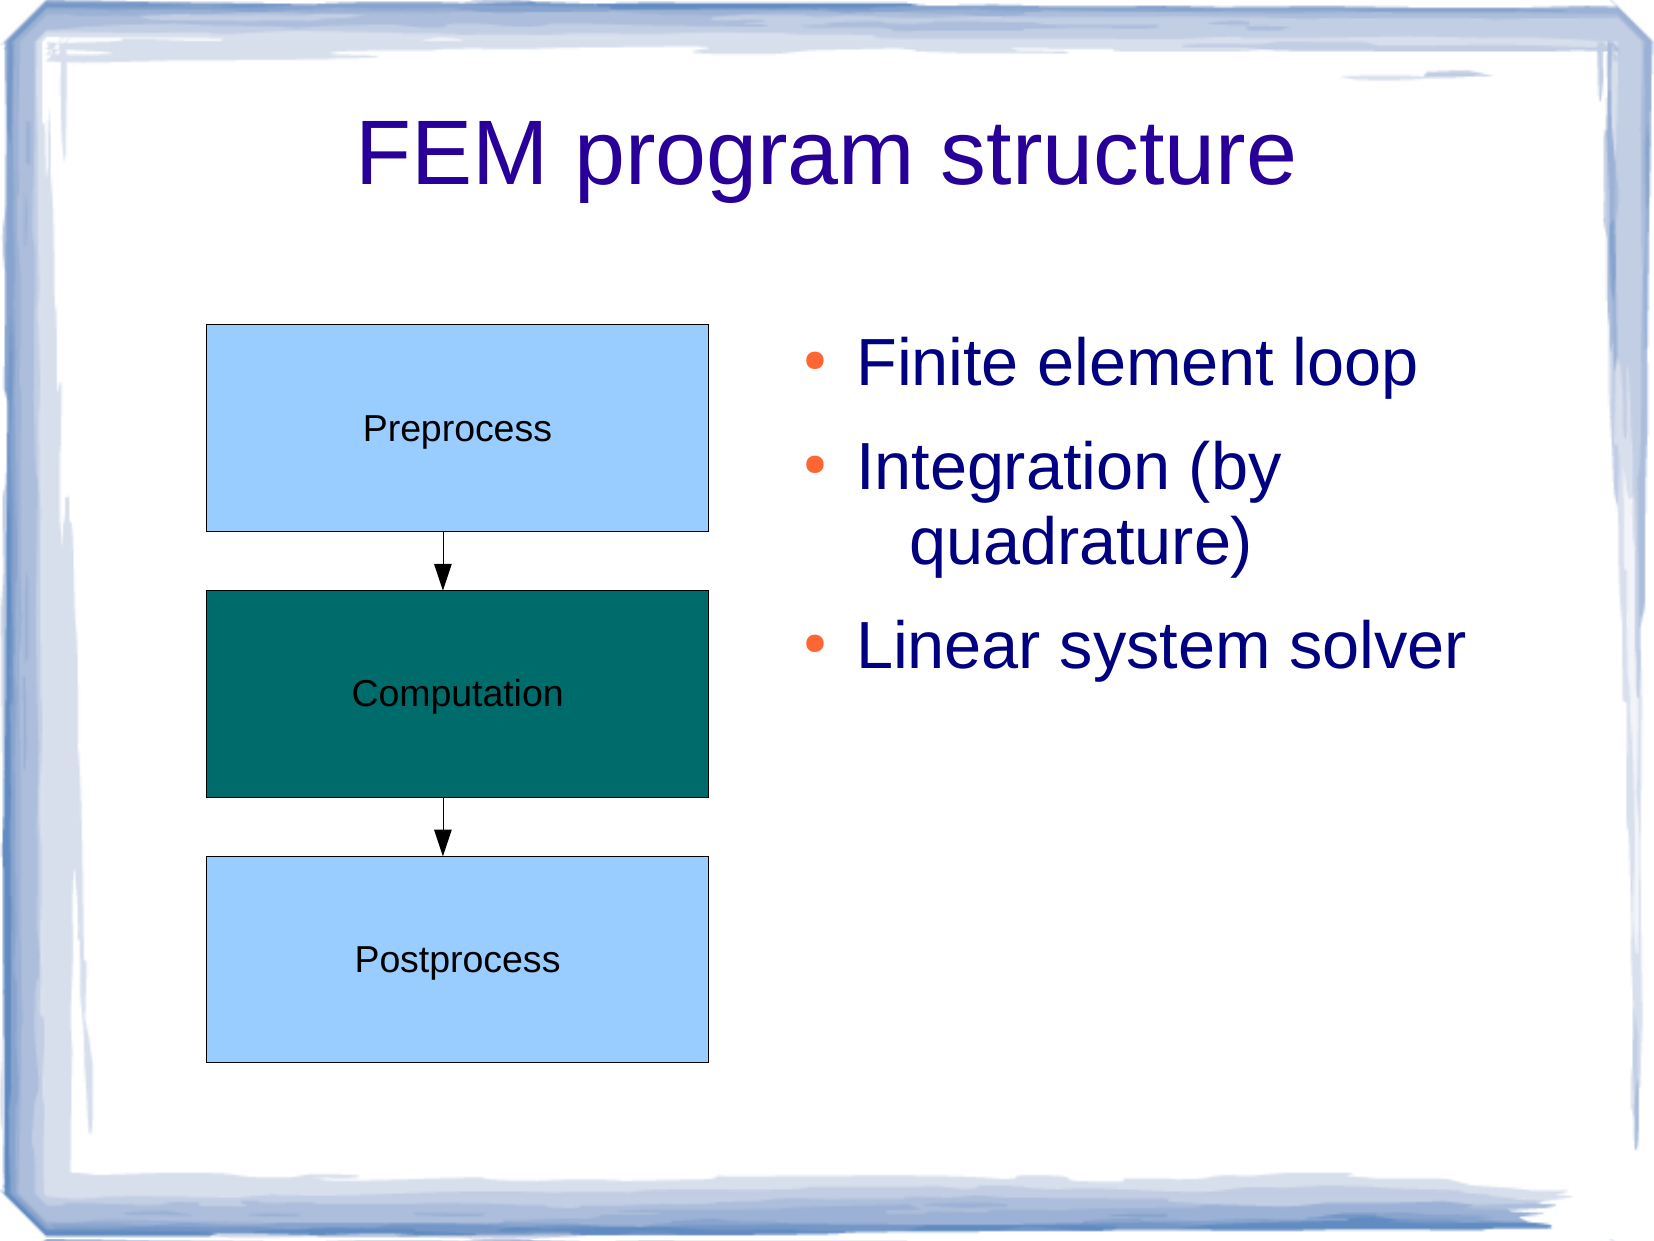

# FEM program structure
Preprocess
Finite element loop
Integration (by quadrature)
Linear system solver
Computation
Postprocess